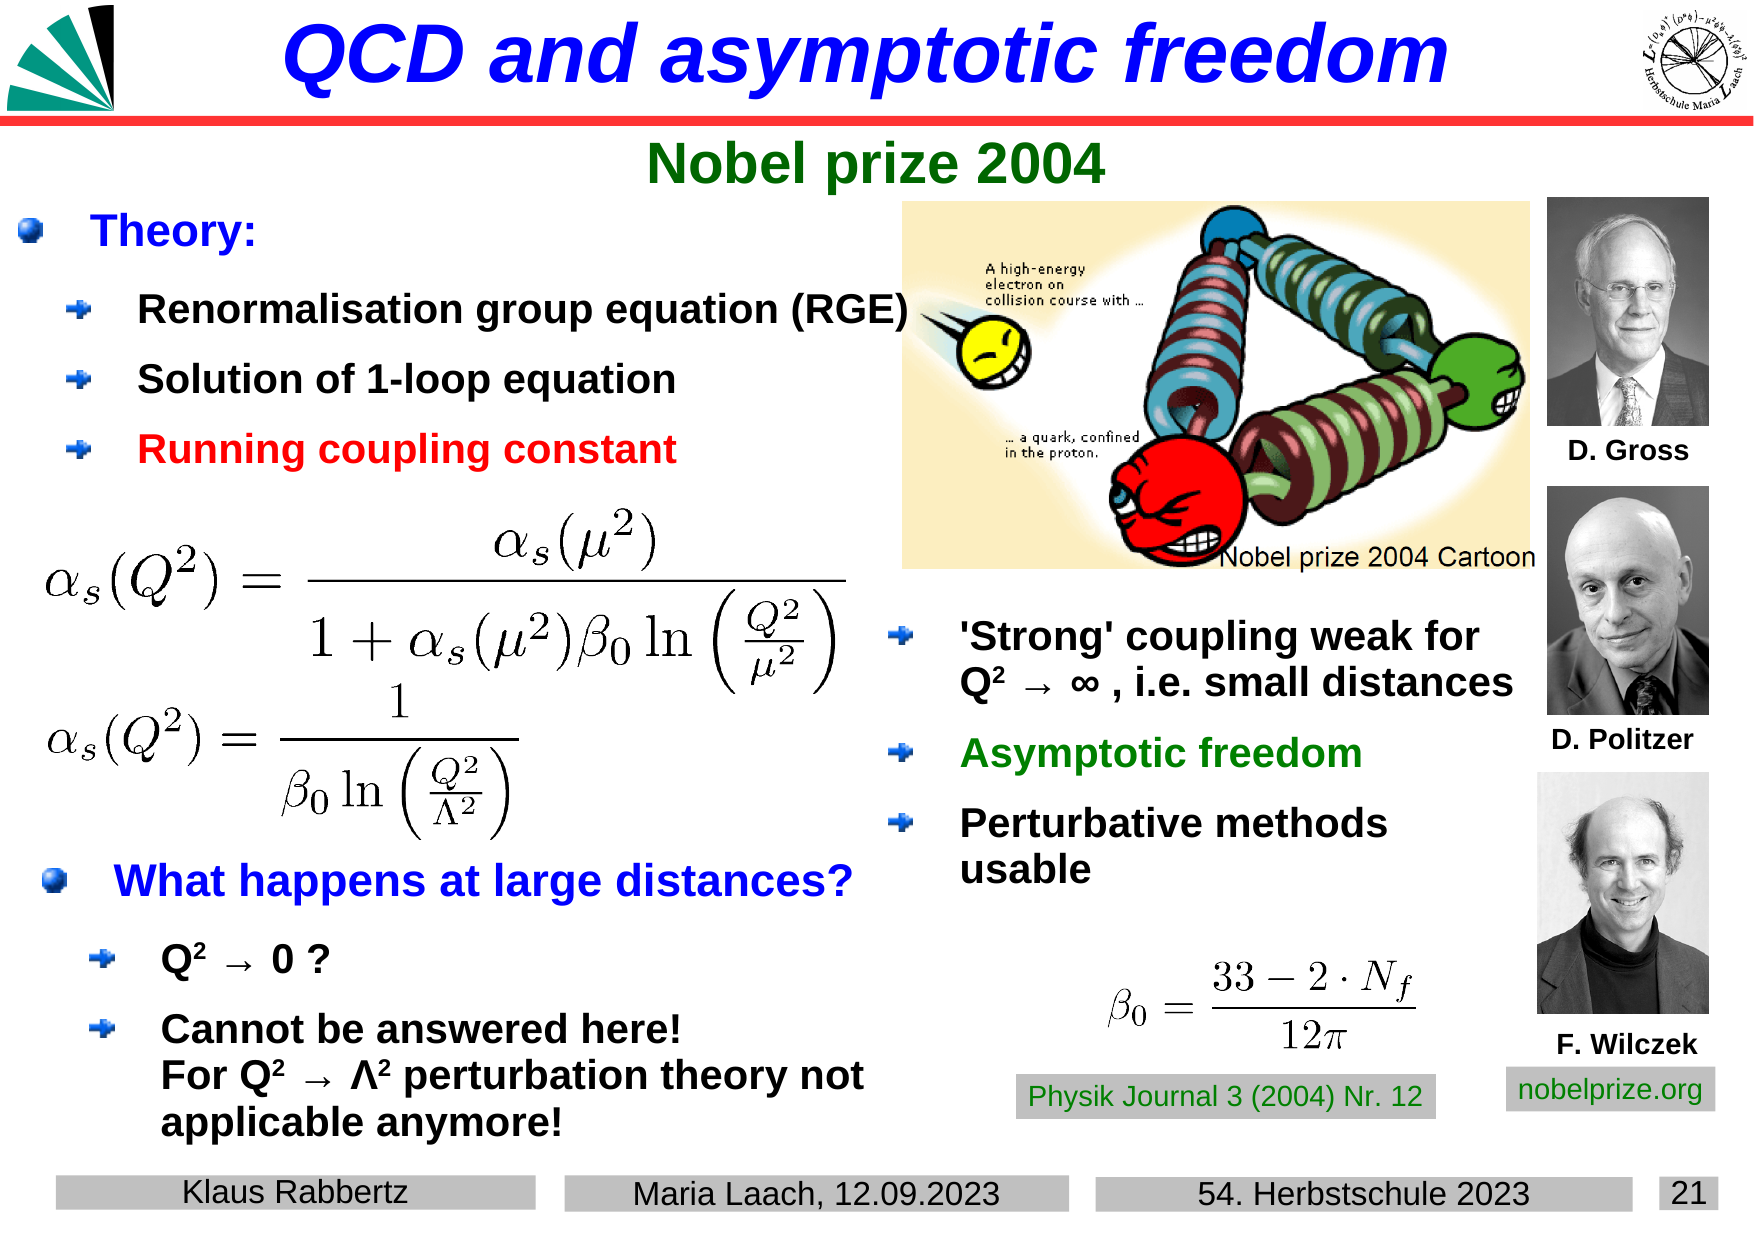

# QCD and asymptotic freedom
Nobel prize 2004
Theory:
Renormalisation group equation (RGE)
Solution of 1-loop equation
Running coupling constant
D. Gross
'Strong' coupling weak for Q2 → ∞ , i.e. small distances
Asymptotic freedom
Perturbative methods usable
D. Politzer
What happens at large distances?
Q2 → 0 ?
Cannot be answered here! For Q2 → Λ2 perturbation theory not applicable anymore!
F. Wilczek
nobelprize.org
Physik Journal 3 (2004) Nr. 12